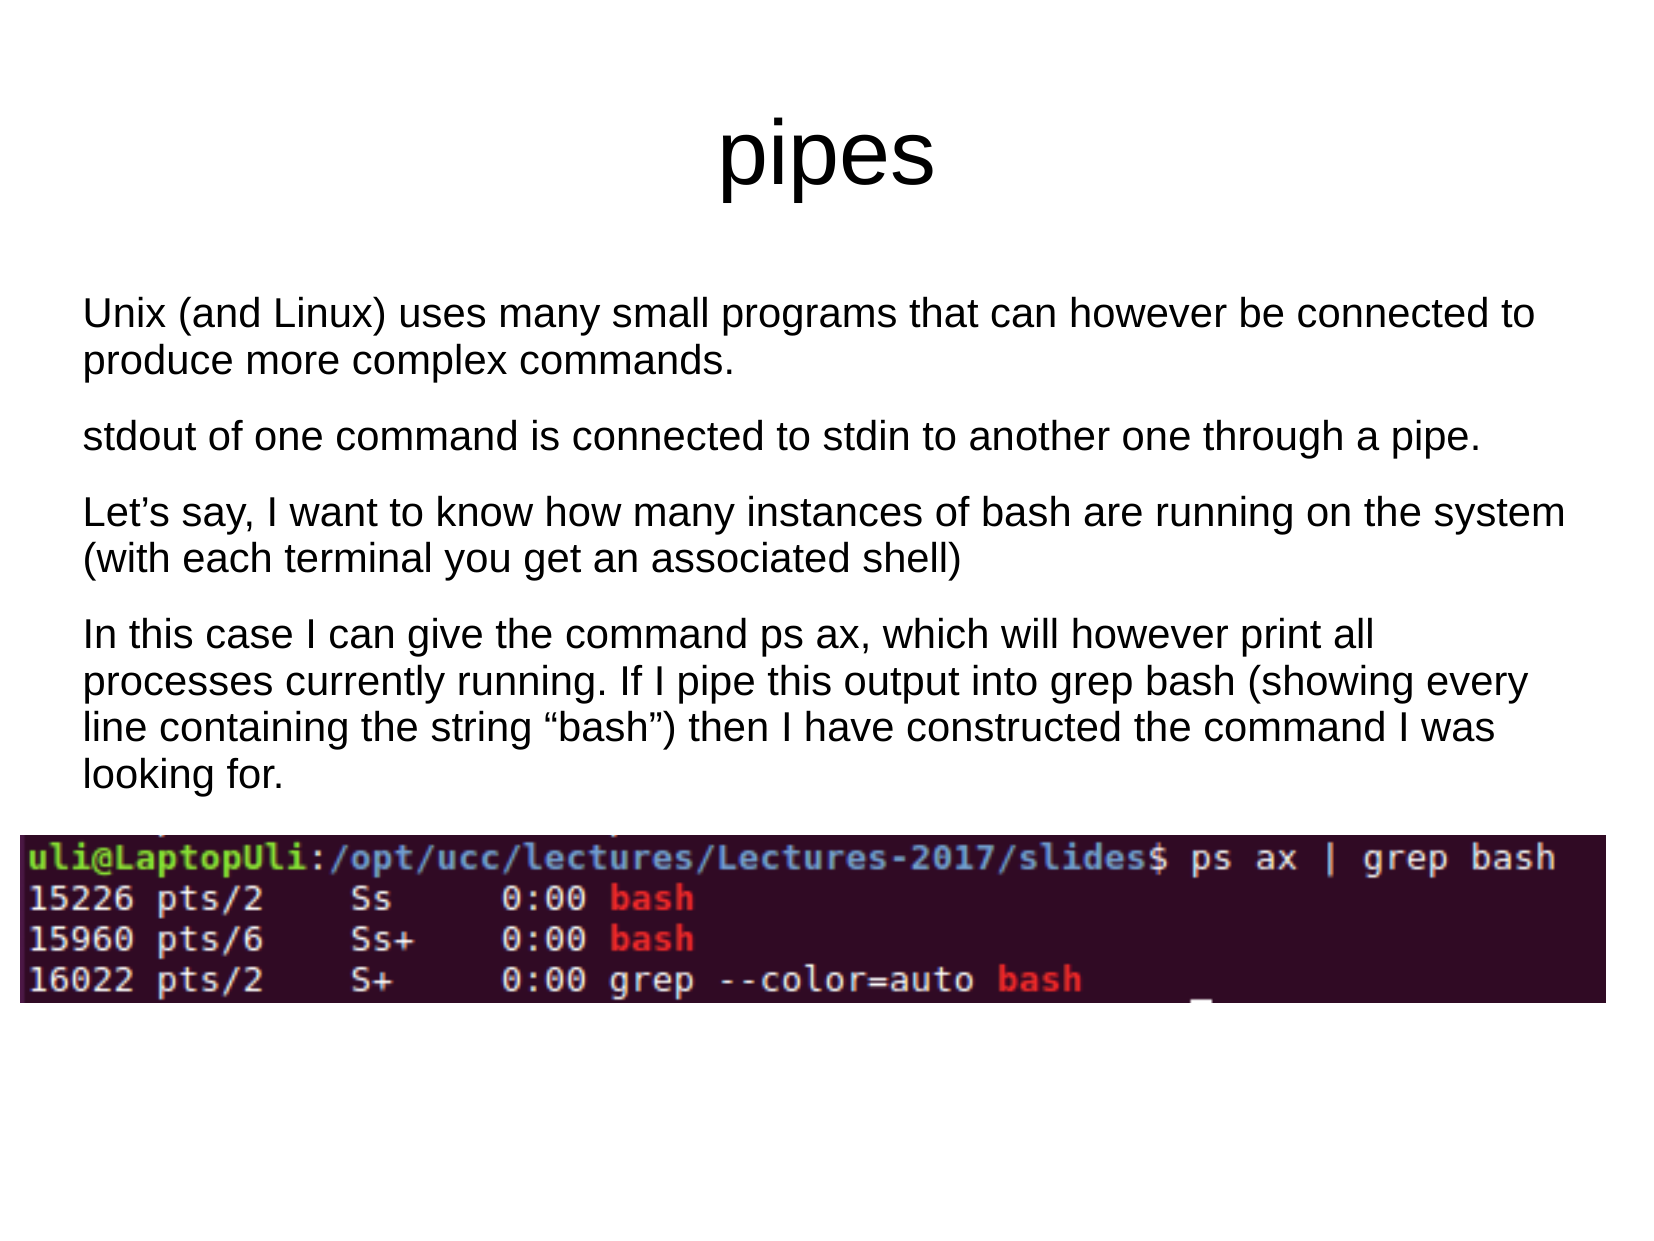

# pipes
Unix (and Linux) uses many small programs that can however be connected to produce more complex commands.
stdout of one command is connected to stdin to another one through a pipe.
Let’s say, I want to know how many instances of bash are running on the system (with each terminal you get an associated shell)
In this case I can give the command ps ax, which will however print all processes currently running. If I pipe this output into grep bash (showing every line containing the string “bash”) then I have constructed the command I was looking for.